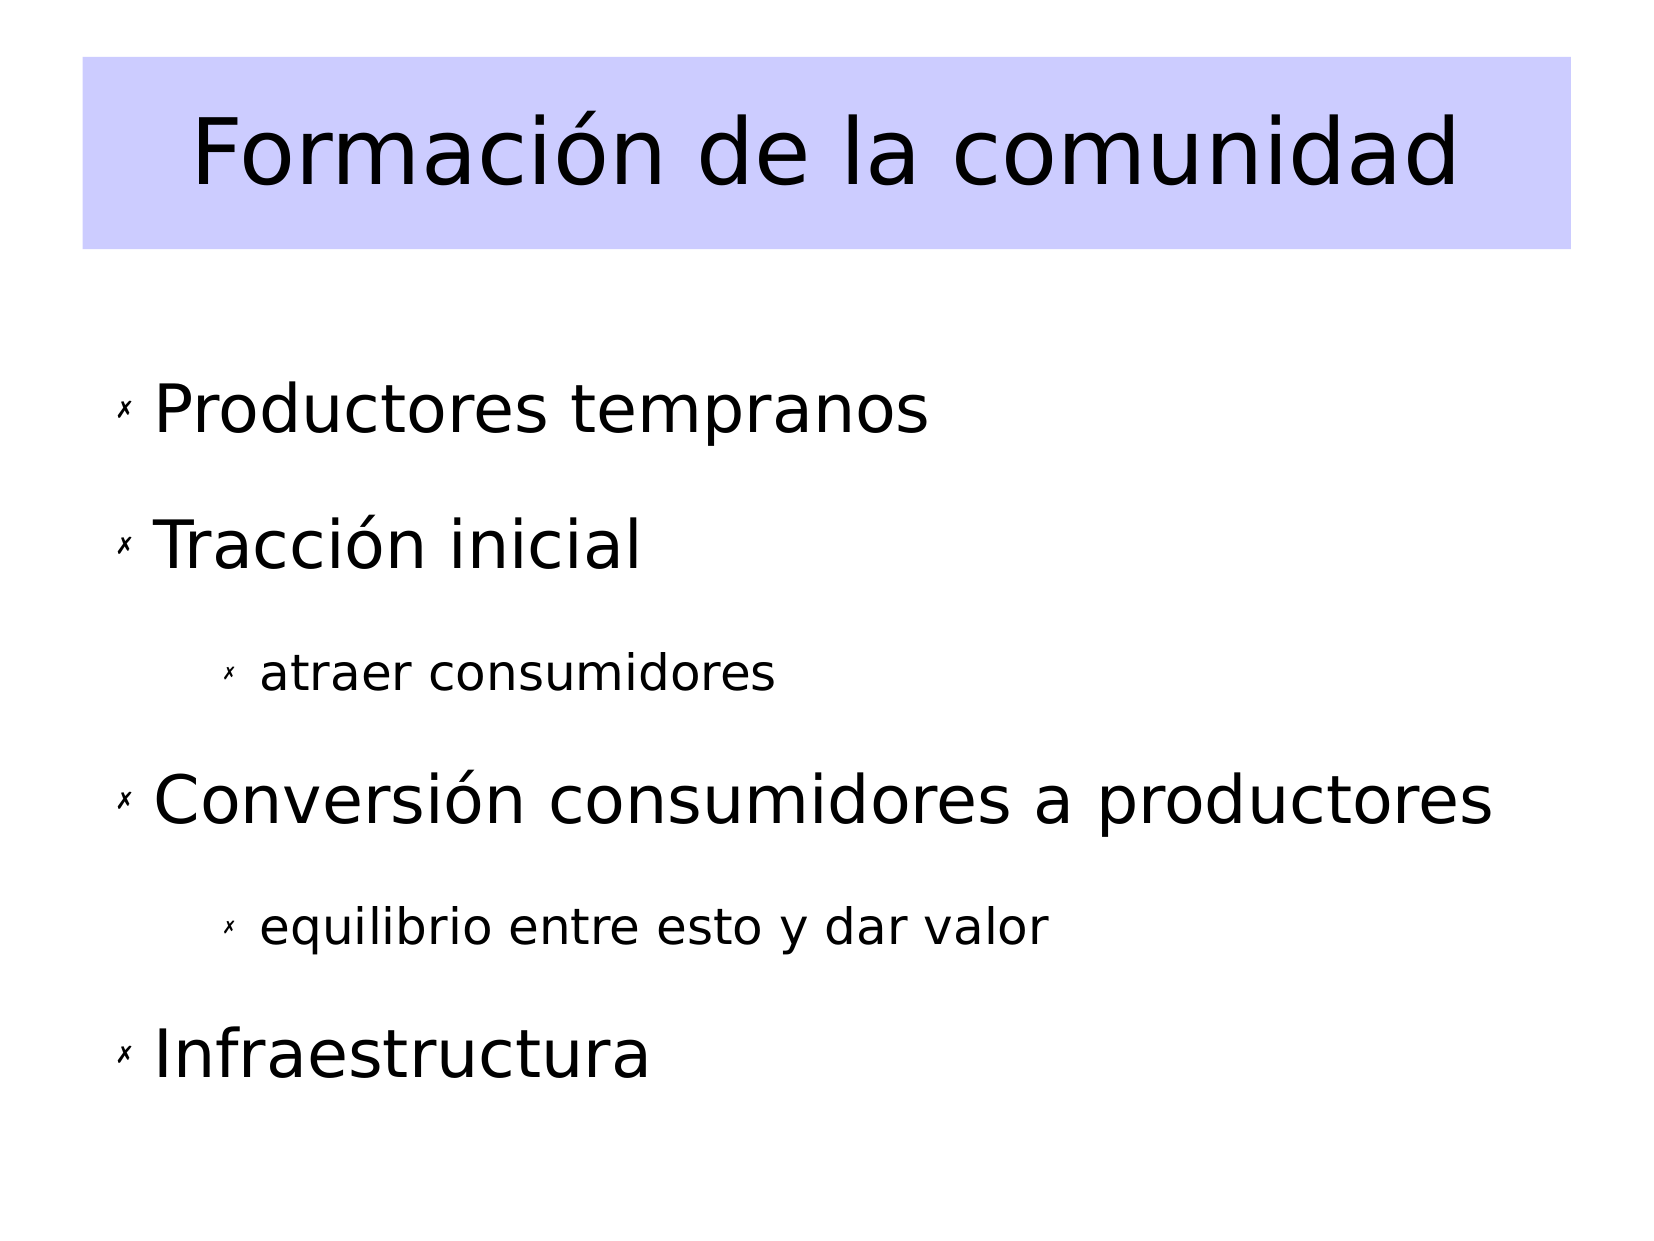

Formación de la comunidad
# Productores tempranos
Tracción inicial
atraer consumidores
Conversión consumidores a productores
equilibrio entre esto y dar valor
Infraestructura